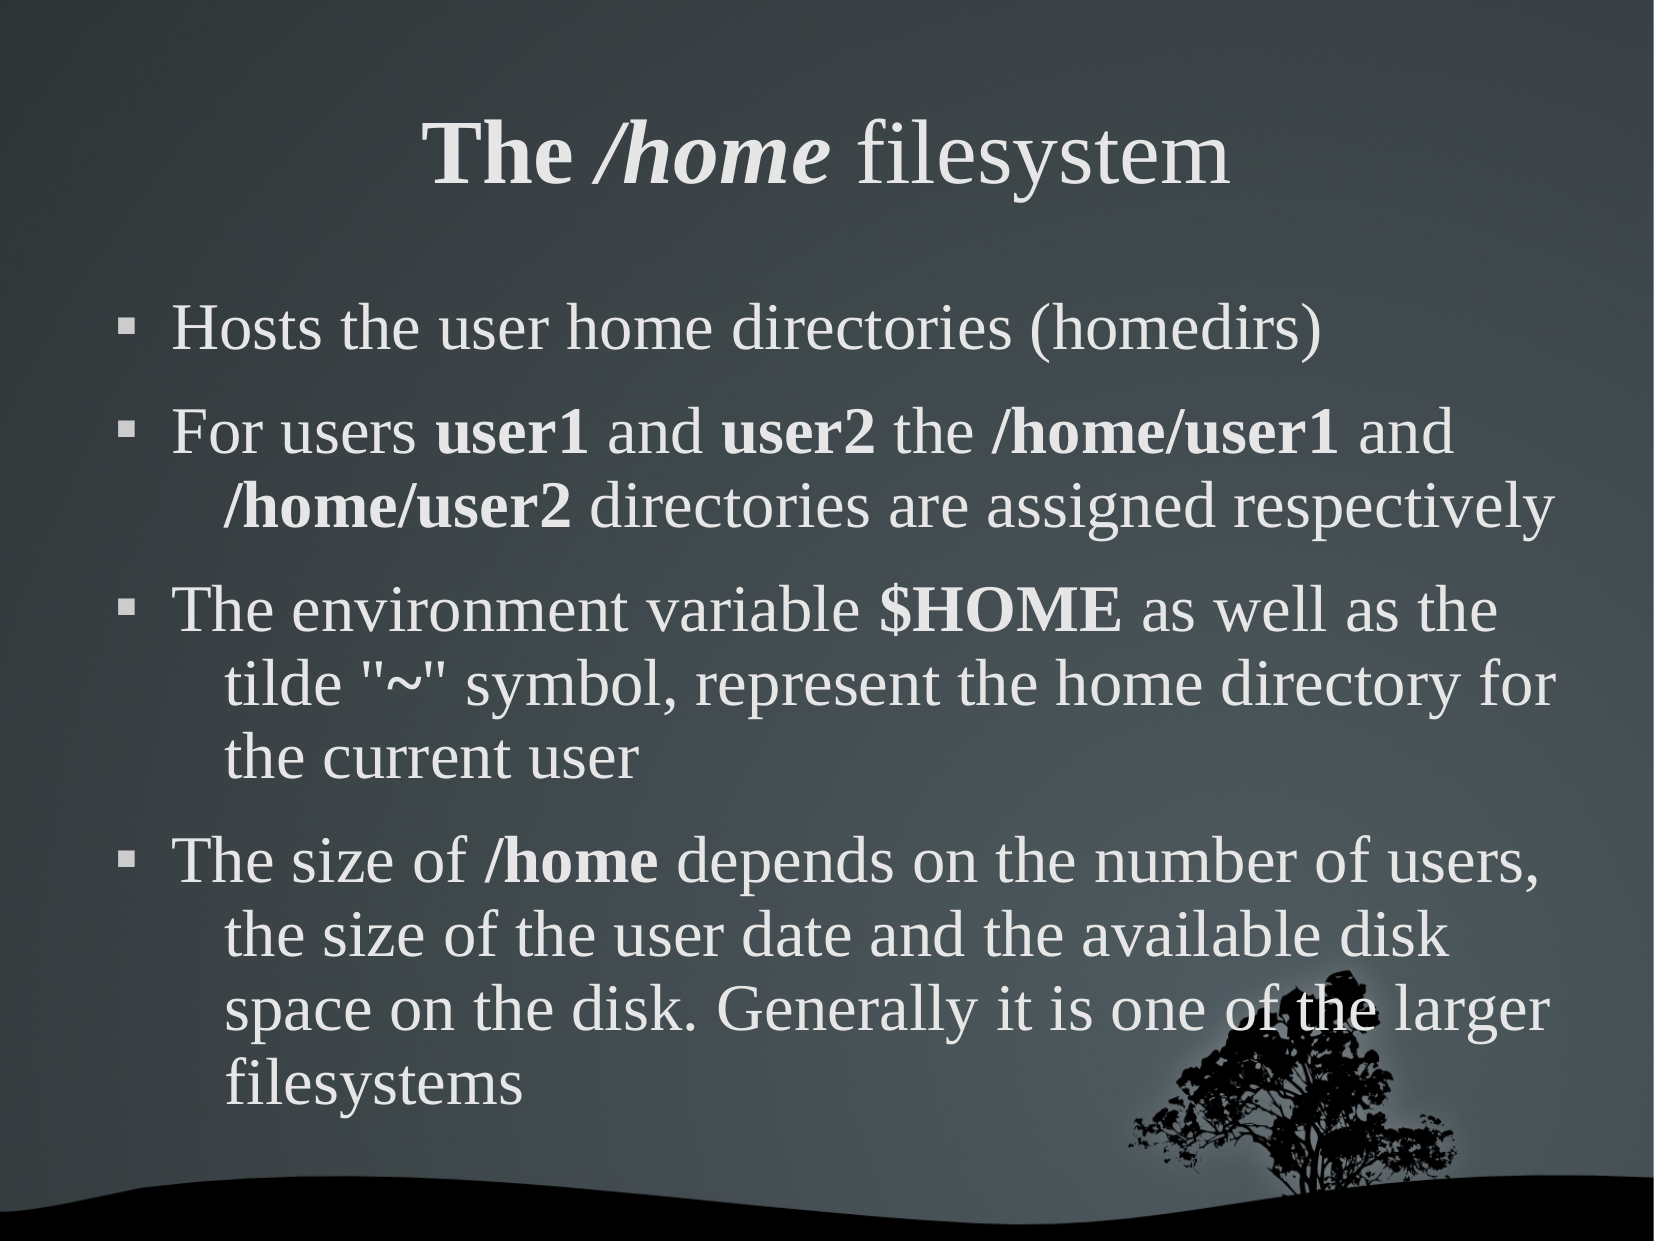

The /home filesystem
# Hosts the user home directories (homedirs)
For users user1 and user2 the /home/user1 and /home/user2 directories are assigned respectively
The environment variable $HOME as well as the tilde "~" symbol, represent the home directory for the current user
The size of /home depends on the number of users, the size of the user date and the available disk space on the disk. Generally it is one of the larger filesystems